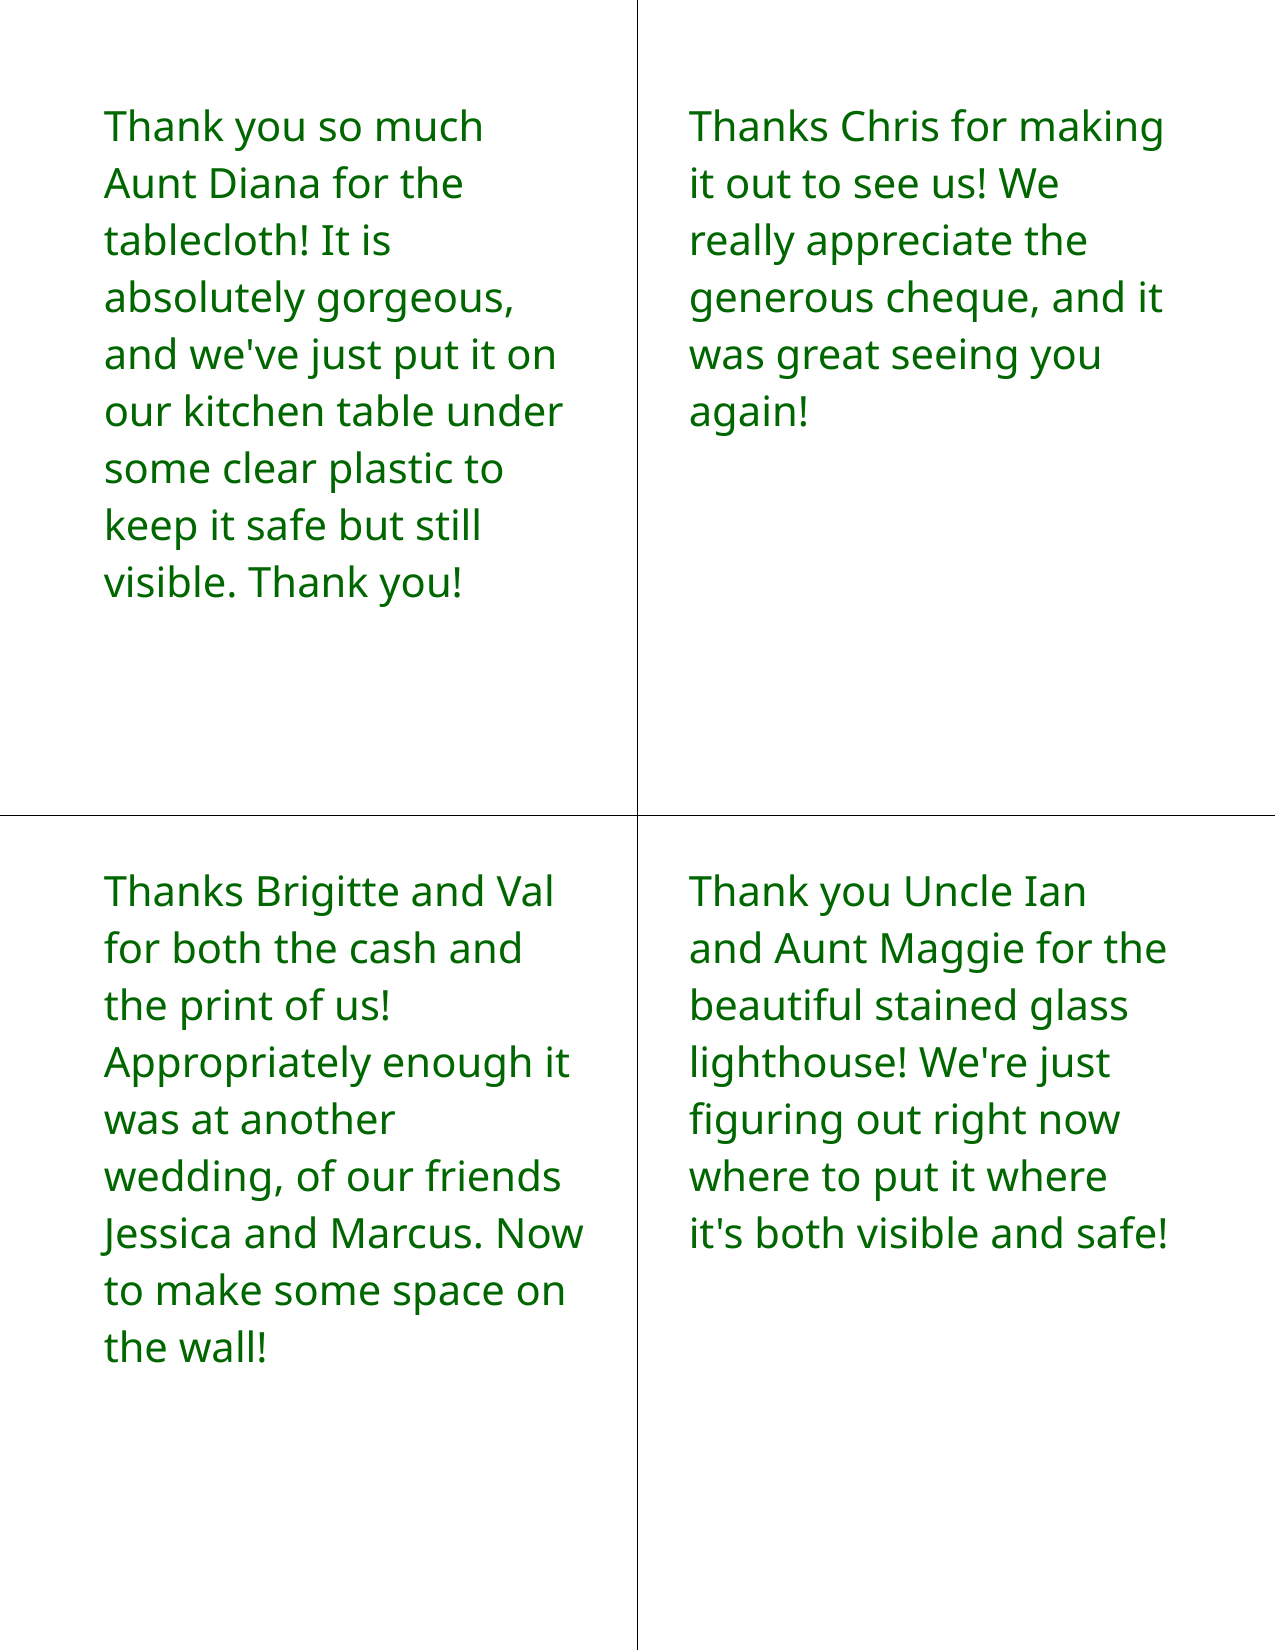

Thank you so much Aunt Diana for the tablecloth! It is absolutely gorgeous, and we've just put it on our kitchen table under some clear plastic to keep it safe but still visible. Thank you!
Thanks Chris for making it out to see us! We really appreciate the generous cheque, and it was great seeing you again!
Thanks Brigitte and Val for both the cash and the print of us! Appropriately enough it was at another wedding, of our friends Jessica and Marcus. Now to make some space on the wall!
Thank you Uncle Ian and Aunt Maggie for the beautiful stained glass lighthouse! We're just figuring out right now where to put it where it's both visible and safe!